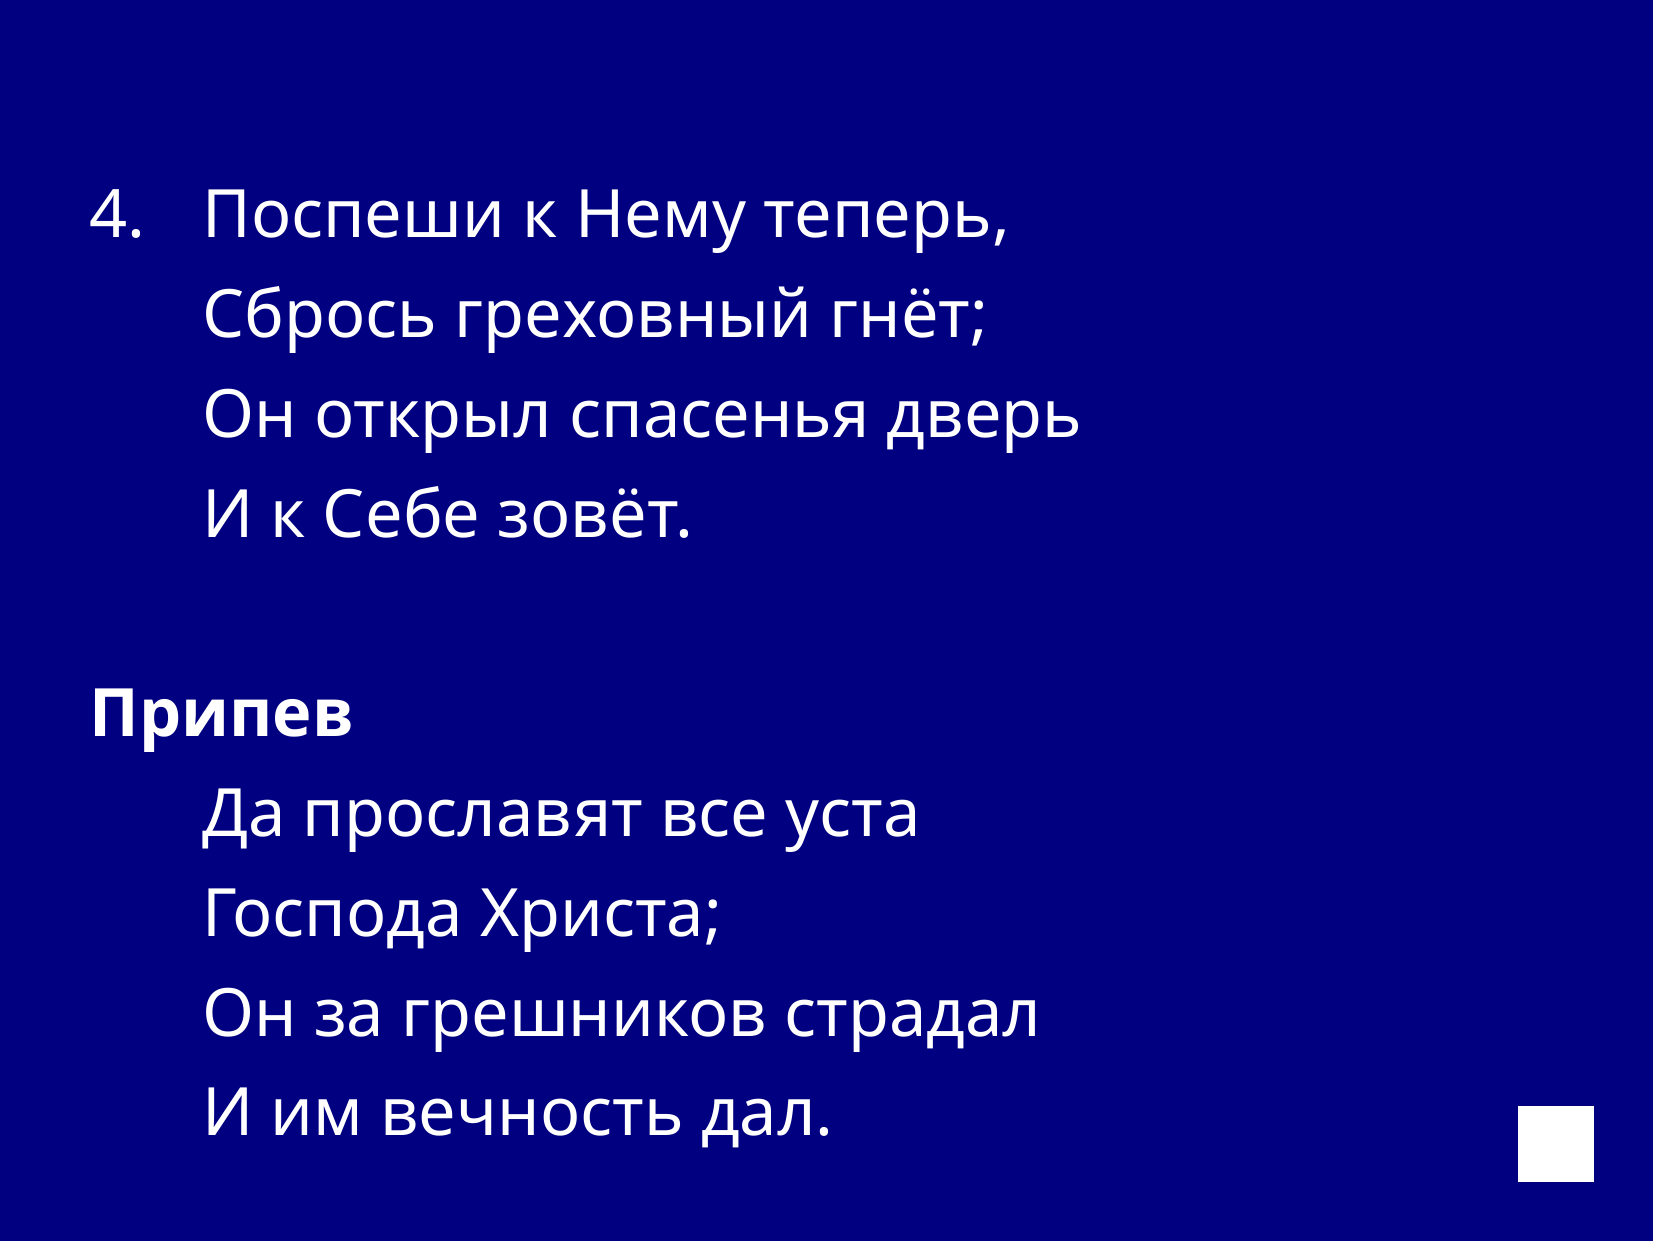

4.	Поспеши к Нему теперь,
	Сбрось греховный гнёт;
	Он открыл спасенья дверь
	И к Себе зовёт.
Припев
	Да прославят все уста
	Господа Христа;
	Он за грешников страдал
	И им вечность дал.